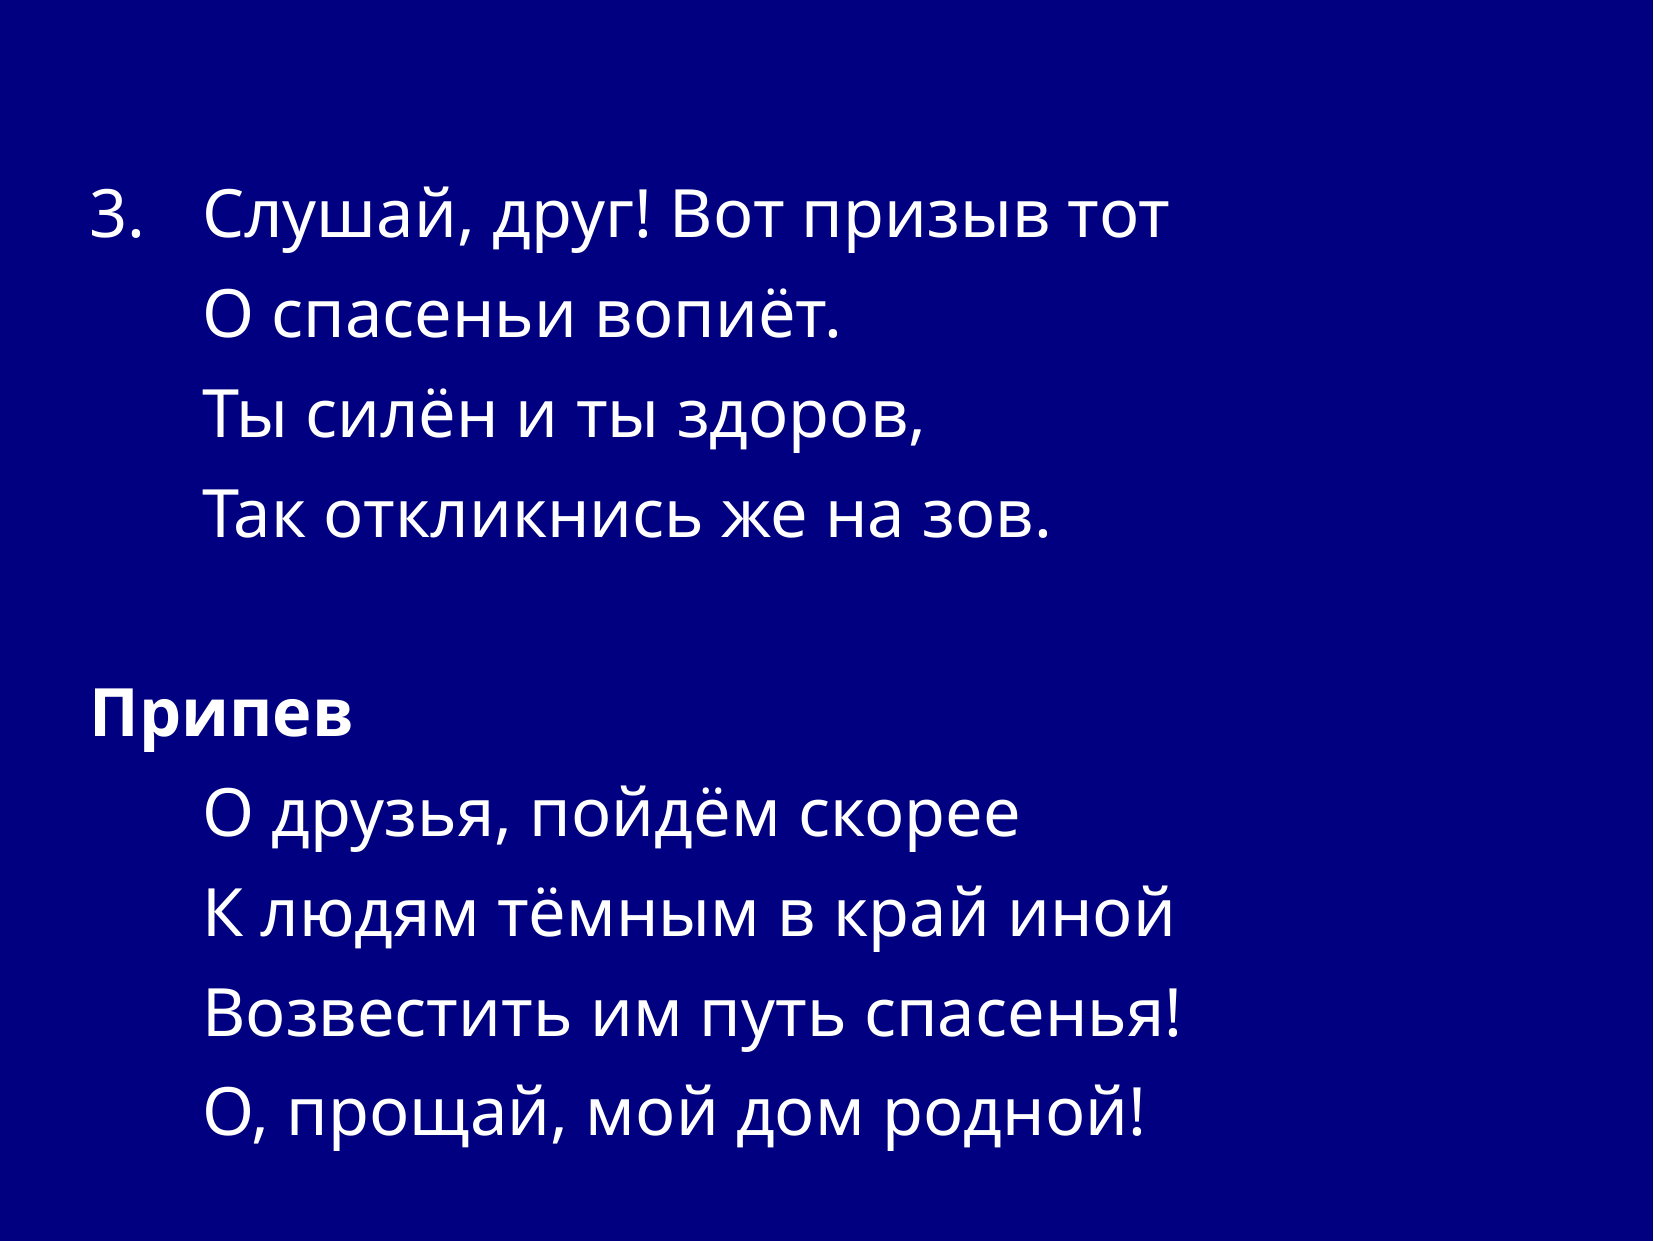

3.	Слушай, друг! Вот призыв тот
	О спасеньи вопиёт.
	Ты силён и ты здоров,
	Так откликнись же на зов.
Припев
	О друзья, пойдём скорее
	К людям тёмным в край иной
	Возвестить им путь спасенья!
	О, прощай, мой дом родной!